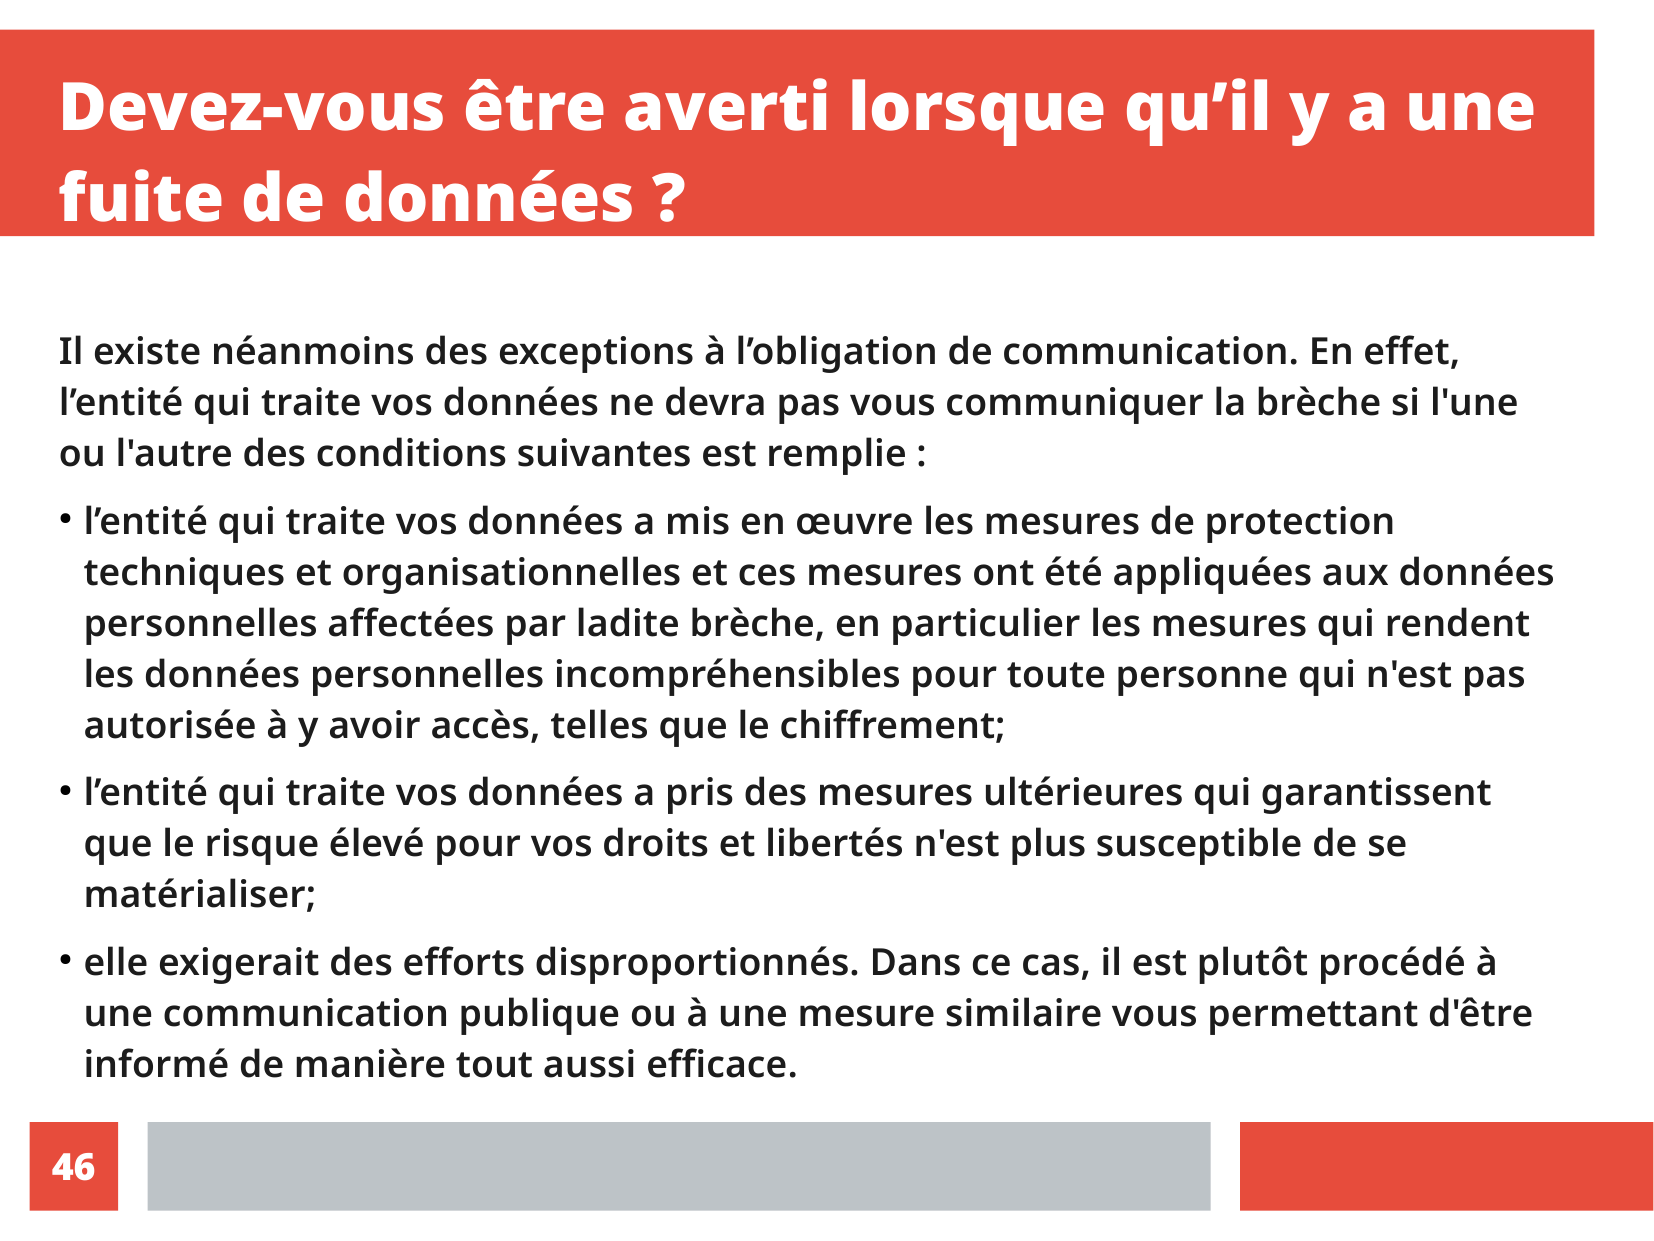

# Devez-vous être averti lorsque qu’il y a une fuite de données ?
Il existe néanmoins des exceptions à l’obligation de communication. En effet, l’entité qui traite vos données ne devra pas vous communiquer la brèche si l'une ou l'autre des conditions suivantes est remplie :
l’entité qui traite vos données a mis en œuvre les mesures de protection techniques et organisationnelles et ces mesures ont été appliquées aux données personnelles affectées par ladite brèche, en particulier les mesures qui rendent les données personnelles incompréhensibles pour toute personne qui n'est pas autorisée à y avoir accès, telles que le chiffrement;
l’entité qui traite vos données a pris des mesures ultérieures qui garantissent que le risque élevé pour vos droits et libertés n'est plus susceptible de se matérialiser;
elle exigerait des efforts disproportionnés. Dans ce cas, il est plutôt procédé à une communication publique ou à une mesure similaire vous permettant d'être informé de manière tout aussi efficace.
46